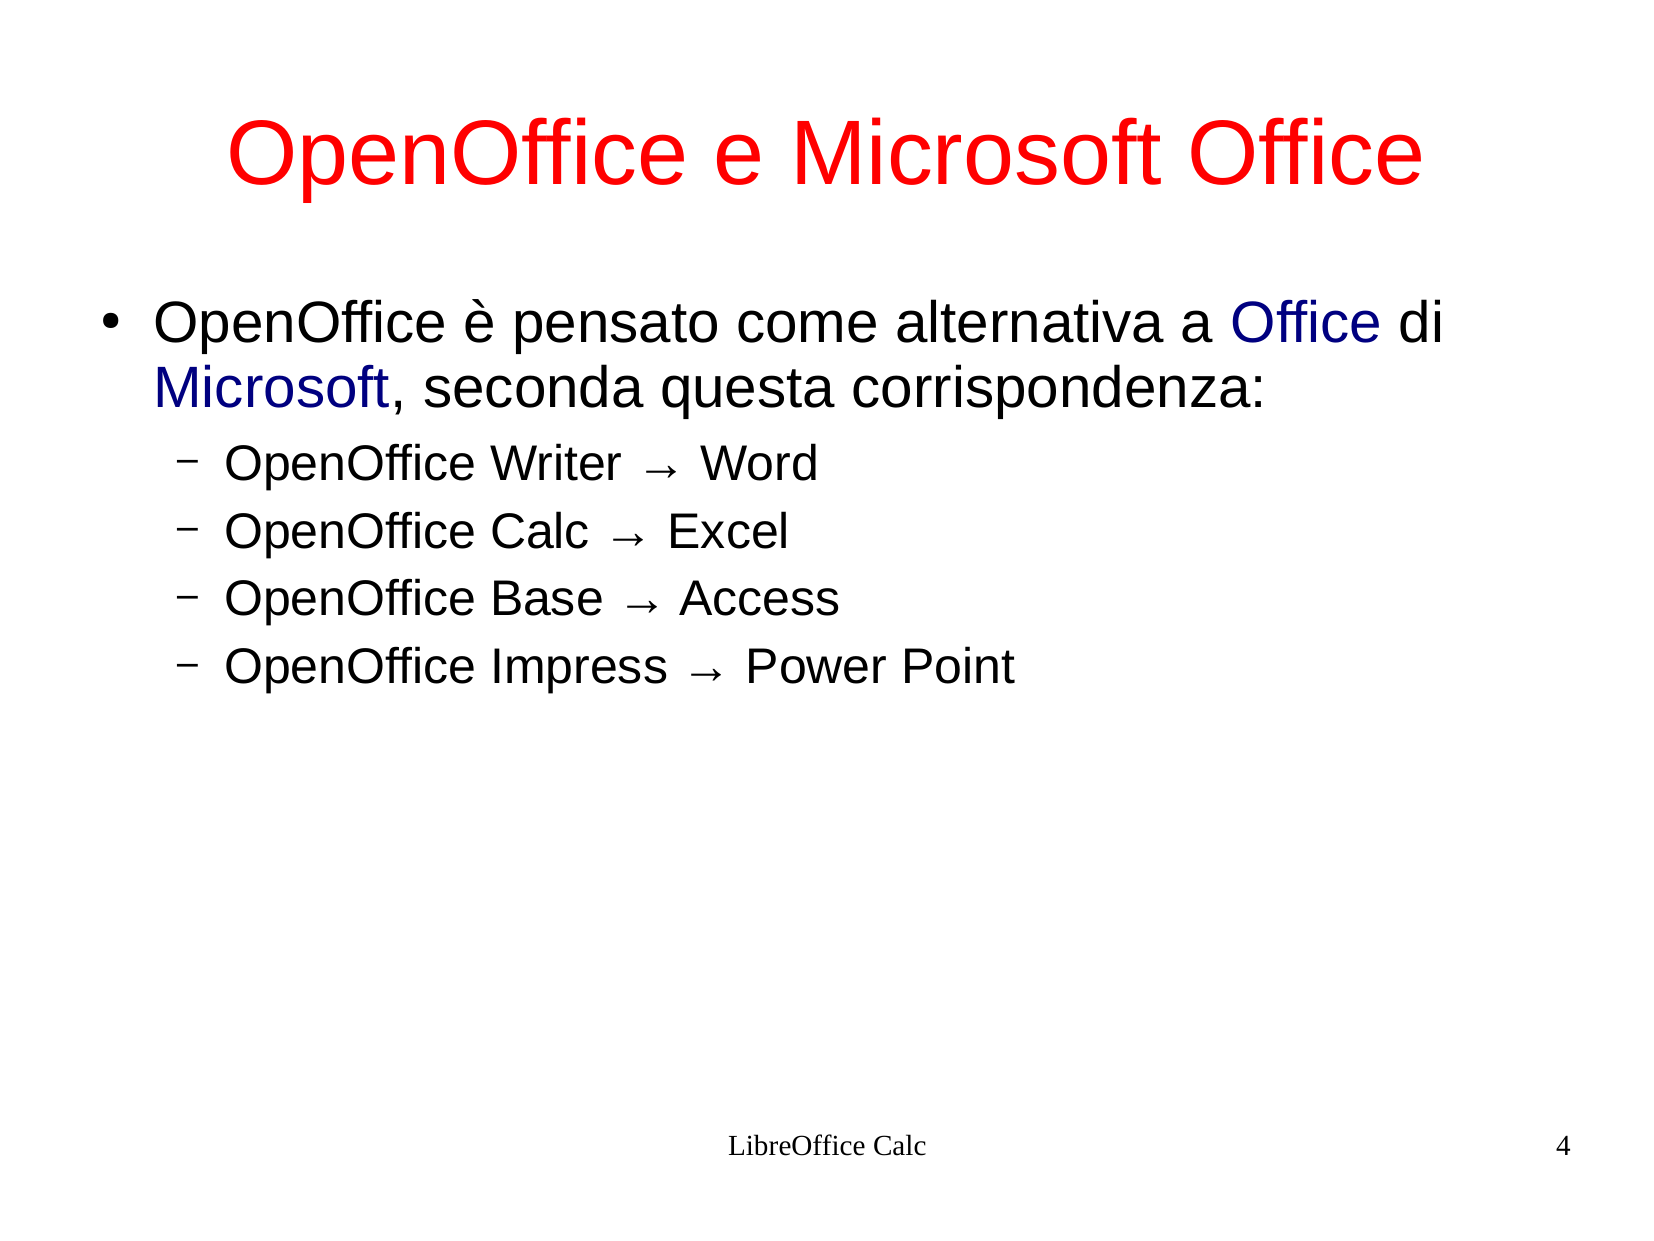

# OpenOffice e Microsoft Office
OpenOffice è pensato come alternativa a Office di Microsoft, seconda questa corrispondenza:
OpenOffice Writer → Word
OpenOffice Calc → Excel
OpenOffice Base → Access
OpenOffice Impress → Power Point
LibreOffice Calc
4